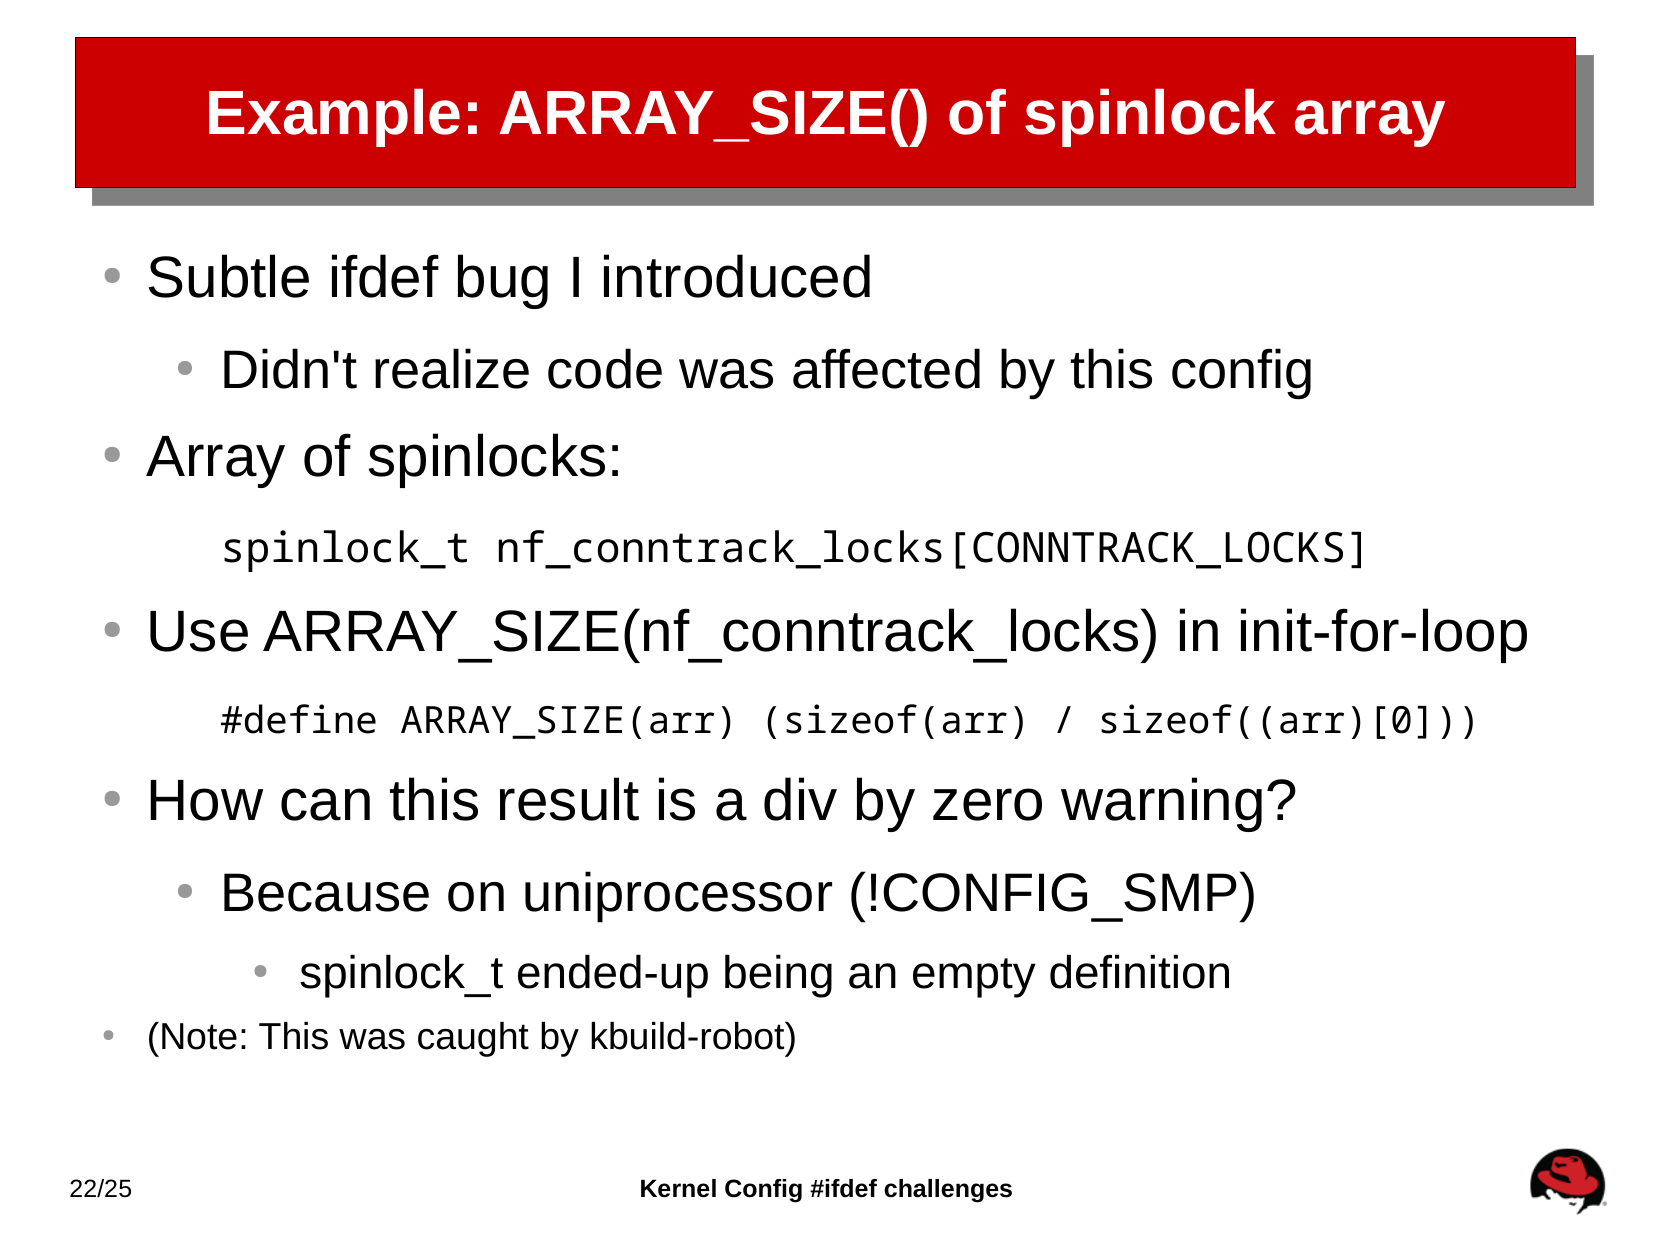

# Example: ARRAY_SIZE() of spinlock array
Subtle ifdef bug I introduced
Didn't realize code was affected by this config
Array of spinlocks:
spinlock_t nf_conntrack_locks[CONNTRACK_LOCKS]
Use ARRAY_SIZE(nf_conntrack_locks) in init-for-loop
#define ARRAY_SIZE(arr) (sizeof(arr) / sizeof((arr)[0]))
How can this result is a div by zero warning?
Because on uniprocessor (!CONFIG_SMP)
spinlock_t ended-up being an empty definition
(Note: This was caught by kbuild-robot)